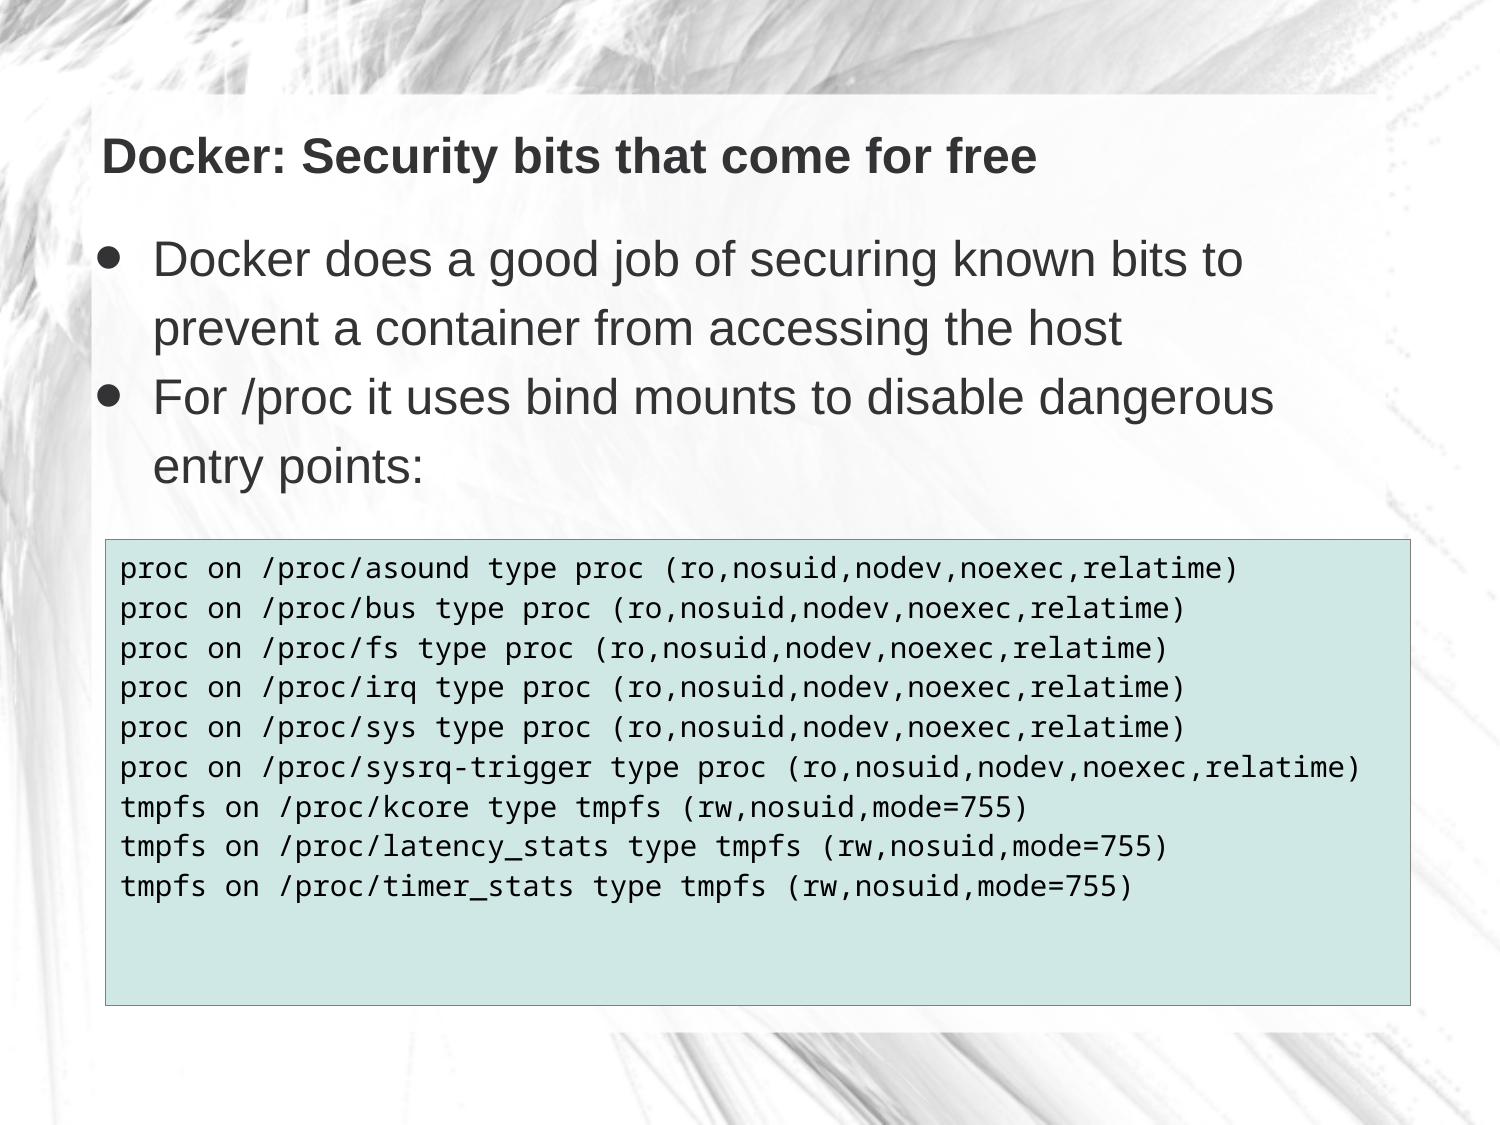

# Docker: Security bits that come for free
Docker does a good job of securing known bits to prevent a container from accessing the host
For /proc it uses bind mounts to disable dangerous entry points:
proc on /proc/asound type proc (ro,nosuid,nodev,noexec,relatime)
proc on /proc/bus type proc (ro,nosuid,nodev,noexec,relatime)
proc on /proc/fs type proc (ro,nosuid,nodev,noexec,relatime)
proc on /proc/irq type proc (ro,nosuid,nodev,noexec,relatime)
proc on /proc/sys type proc (ro,nosuid,nodev,noexec,relatime)
proc on /proc/sysrq-trigger type proc (ro,nosuid,nodev,noexec,relatime)
tmpfs on /proc/kcore type tmpfs (rw,nosuid,mode=755)
tmpfs on /proc/latency_stats type tmpfs (rw,nosuid,mode=755)
tmpfs on /proc/timer_stats type tmpfs (rw,nosuid,mode=755)